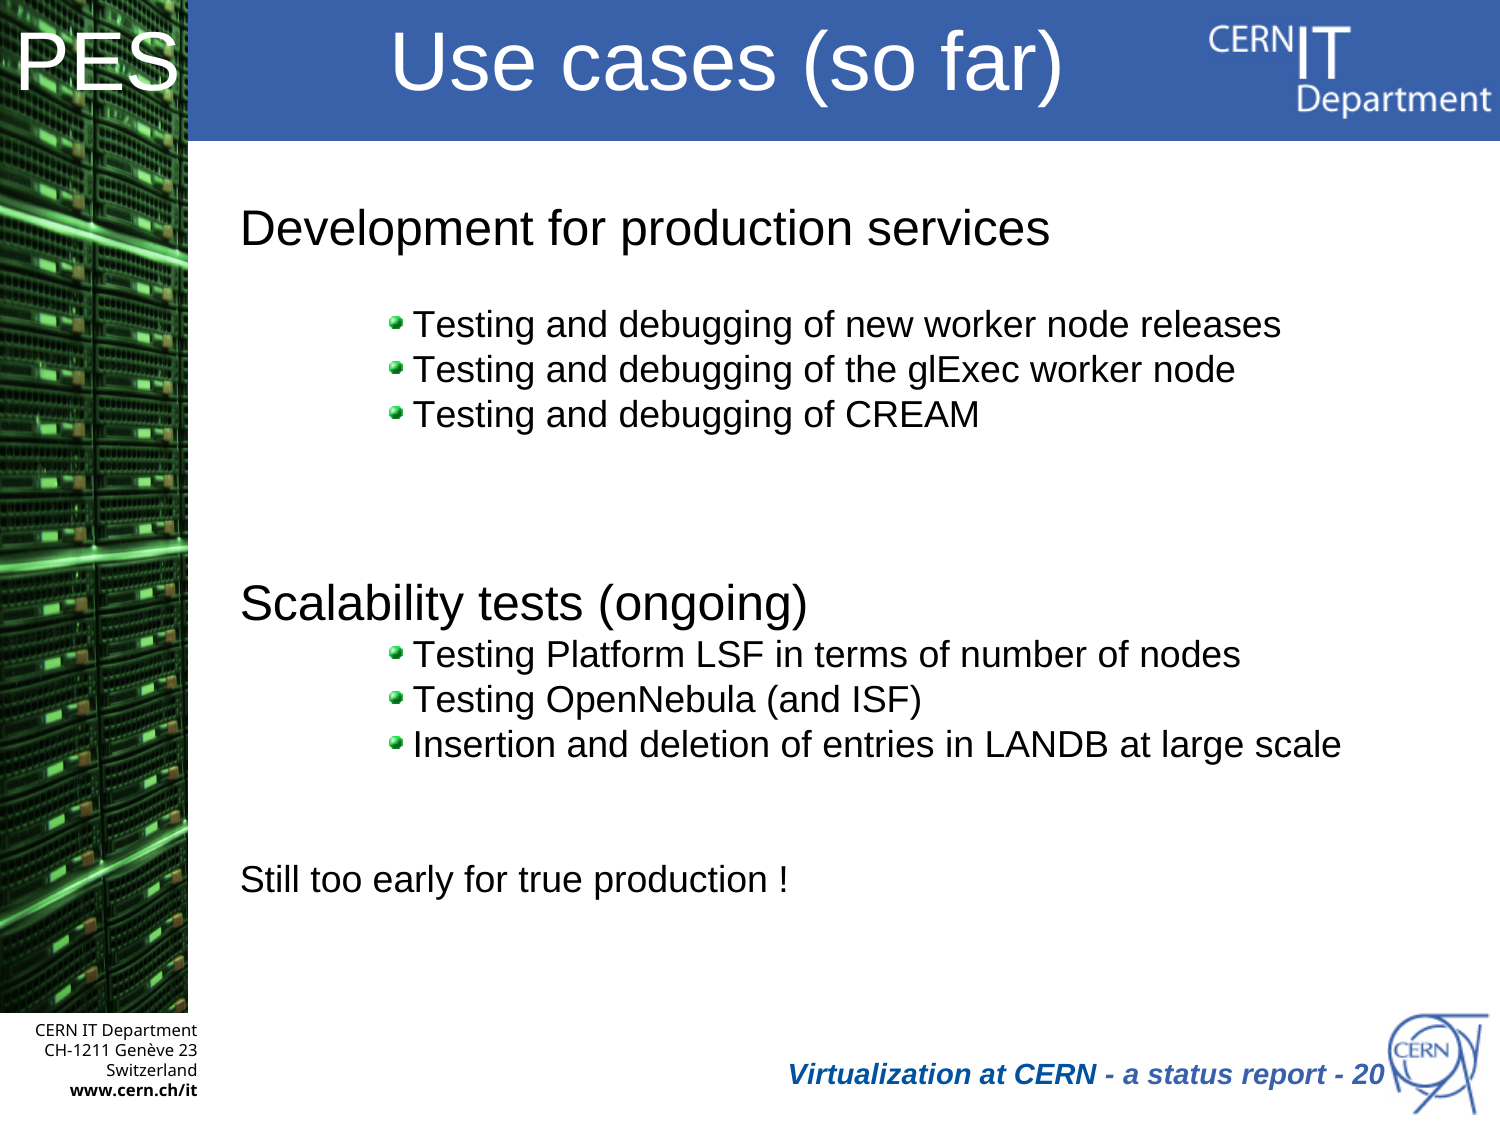

Use cases (so far)
Development for production services
 Testing and debugging of new worker node releases
 Testing and debugging of the glExec worker node
 Testing and debugging of CREAM
Scalability tests (ongoing)
 Testing Platform LSF in terms of number of nodes
 Testing OpenNebula (and ISF)
 Insertion and deletion of entries in LANDB at large scale
Still too early for true production !
Batch virtualization project at CERN